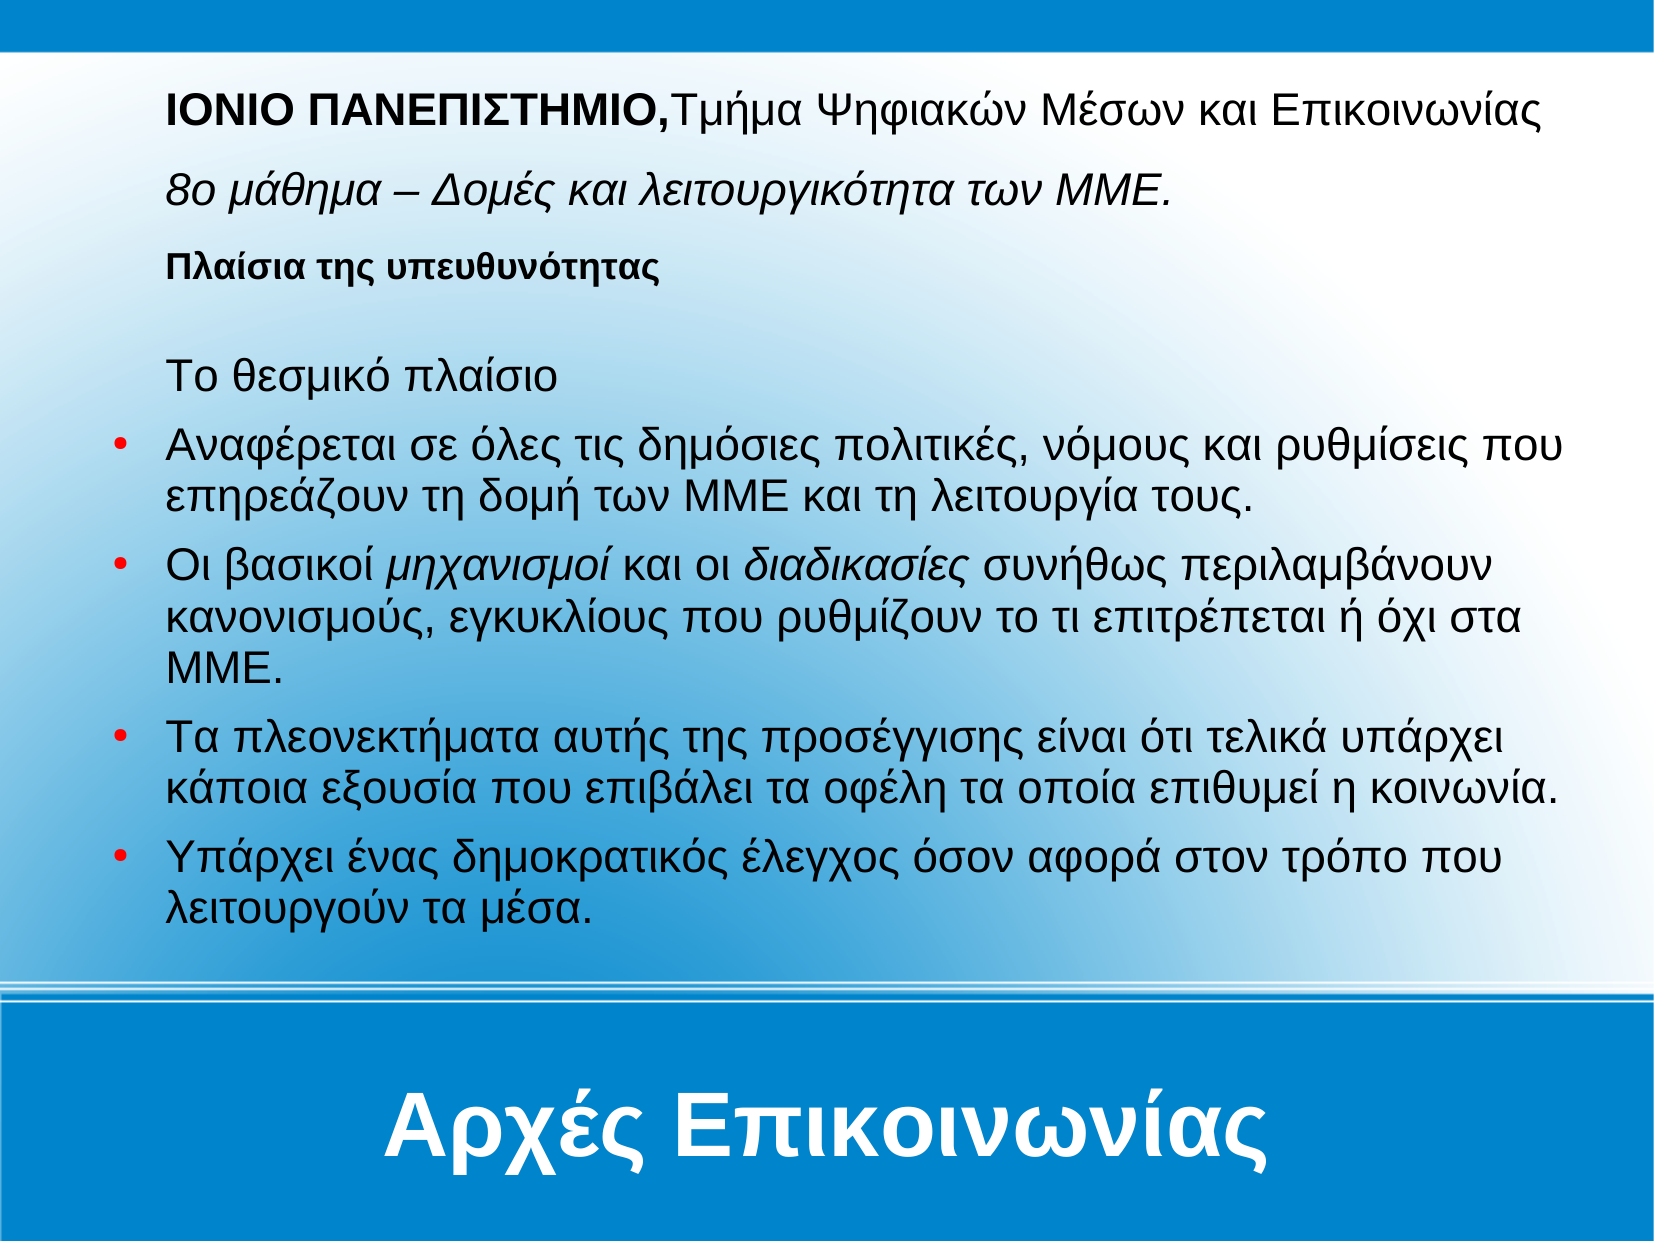

ΙΟΝΙΟ ΠΑΝΕΠΙΣΤΗΜΙΟ,Τμήμα Ψηφιακών Μέσων και Επικοινωνίας
8ο μάθημα – Δομές και λειτουργικότητα των ΜΜΕ.
Πλαίσια της υπευθυνότητας
Το θεσμικό πλαίσιο
Αναφέρεται σε όλες τις δημόσιες πολιτικές, νόμους και ρυθμίσεις που επηρεάζουν τη δομή των ΜΜΕ και τη λειτουργία τους.
Οι βασικοί μηχανισμοί και οι διαδικασίες συνήθως περιλαμβάνουν κανονισμούς, εγκυκλίους που ρυθμίζουν το τι επιτρέπεται ή όχι στα ΜΜΕ.
Τα πλεονεκτήματα αυτής της προσέγγισης είναι ότι τελικά υπάρχει κάποια εξουσία που επιβάλει τα οφέλη τα οποία επιθυμεί η κοινωνία.
Υπάρχει ένας δημοκρατικός έλεγχος όσον αφορά στον τρόπο που λειτουργούν τα μέσα.
# Αρχές Επικοινωνίας